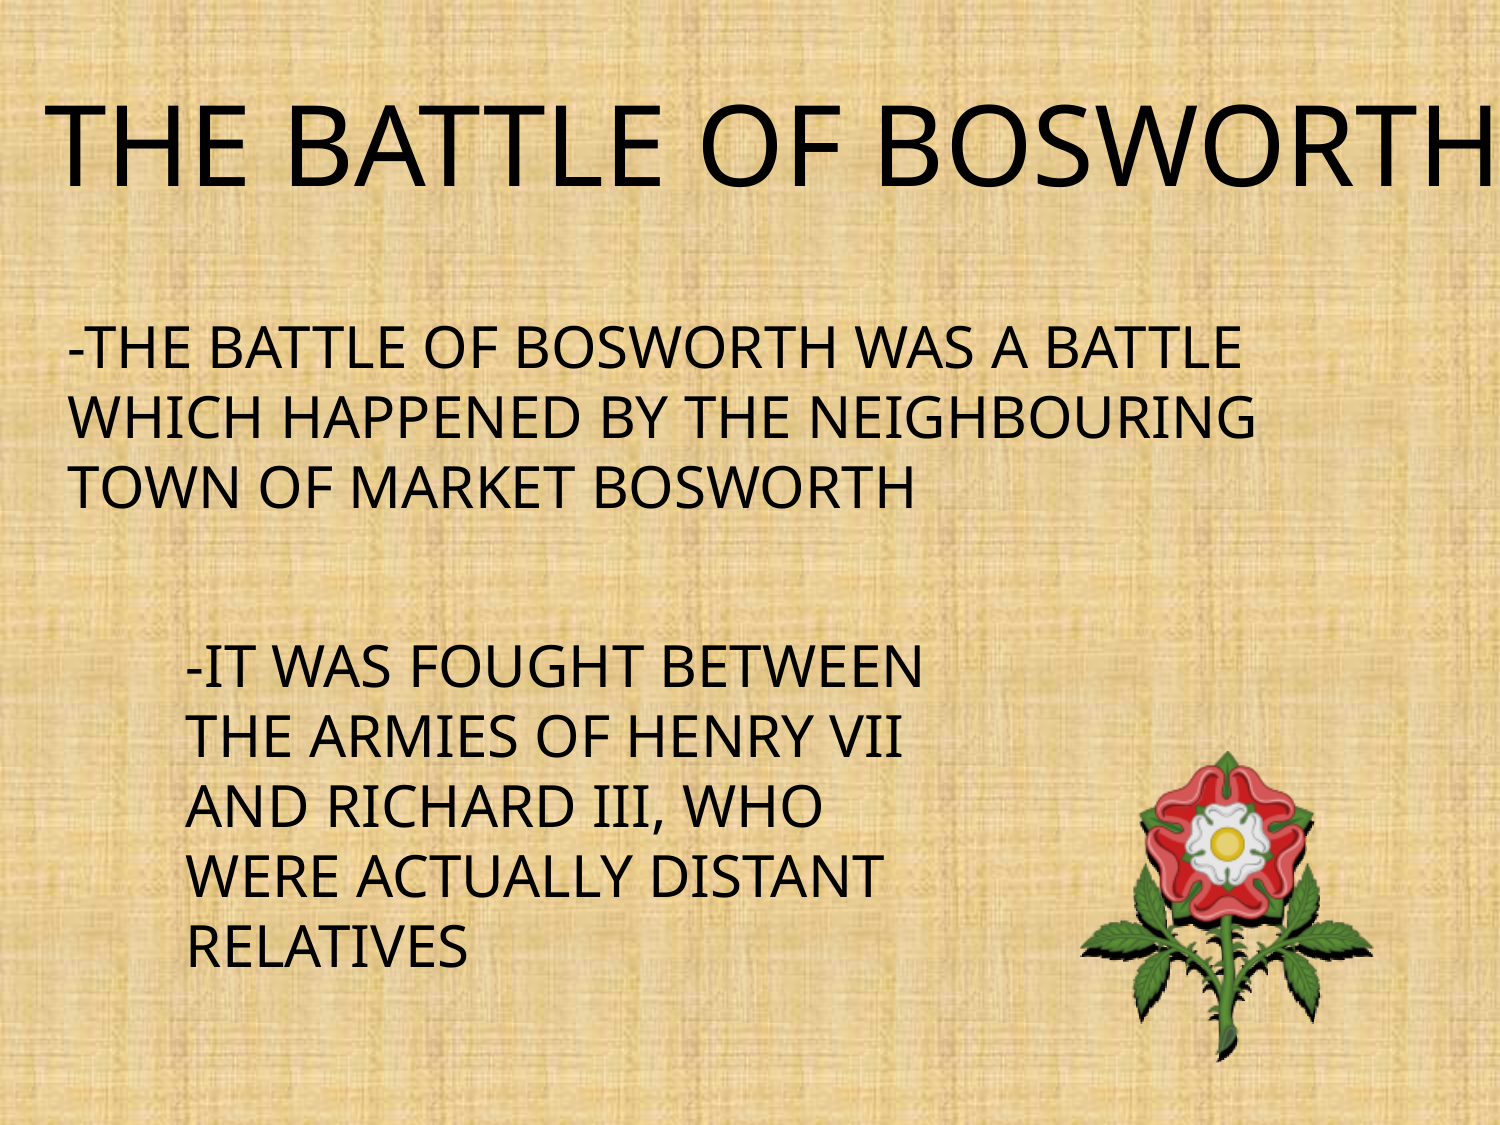

THE BATTLE OF BOSWORTH
-THE BATTLE OF BOSWORTH WAS A BATTLE WHICH HAPPENED BY THE NEIGHBOURING TOWN OF MARKET BOSWORTH
-IT WAS FOUGHT BETWEEN THE ARMIES OF HENRY VII AND RICHARD III, WHO WERE ACTUALLY DISTANT RELATIVES